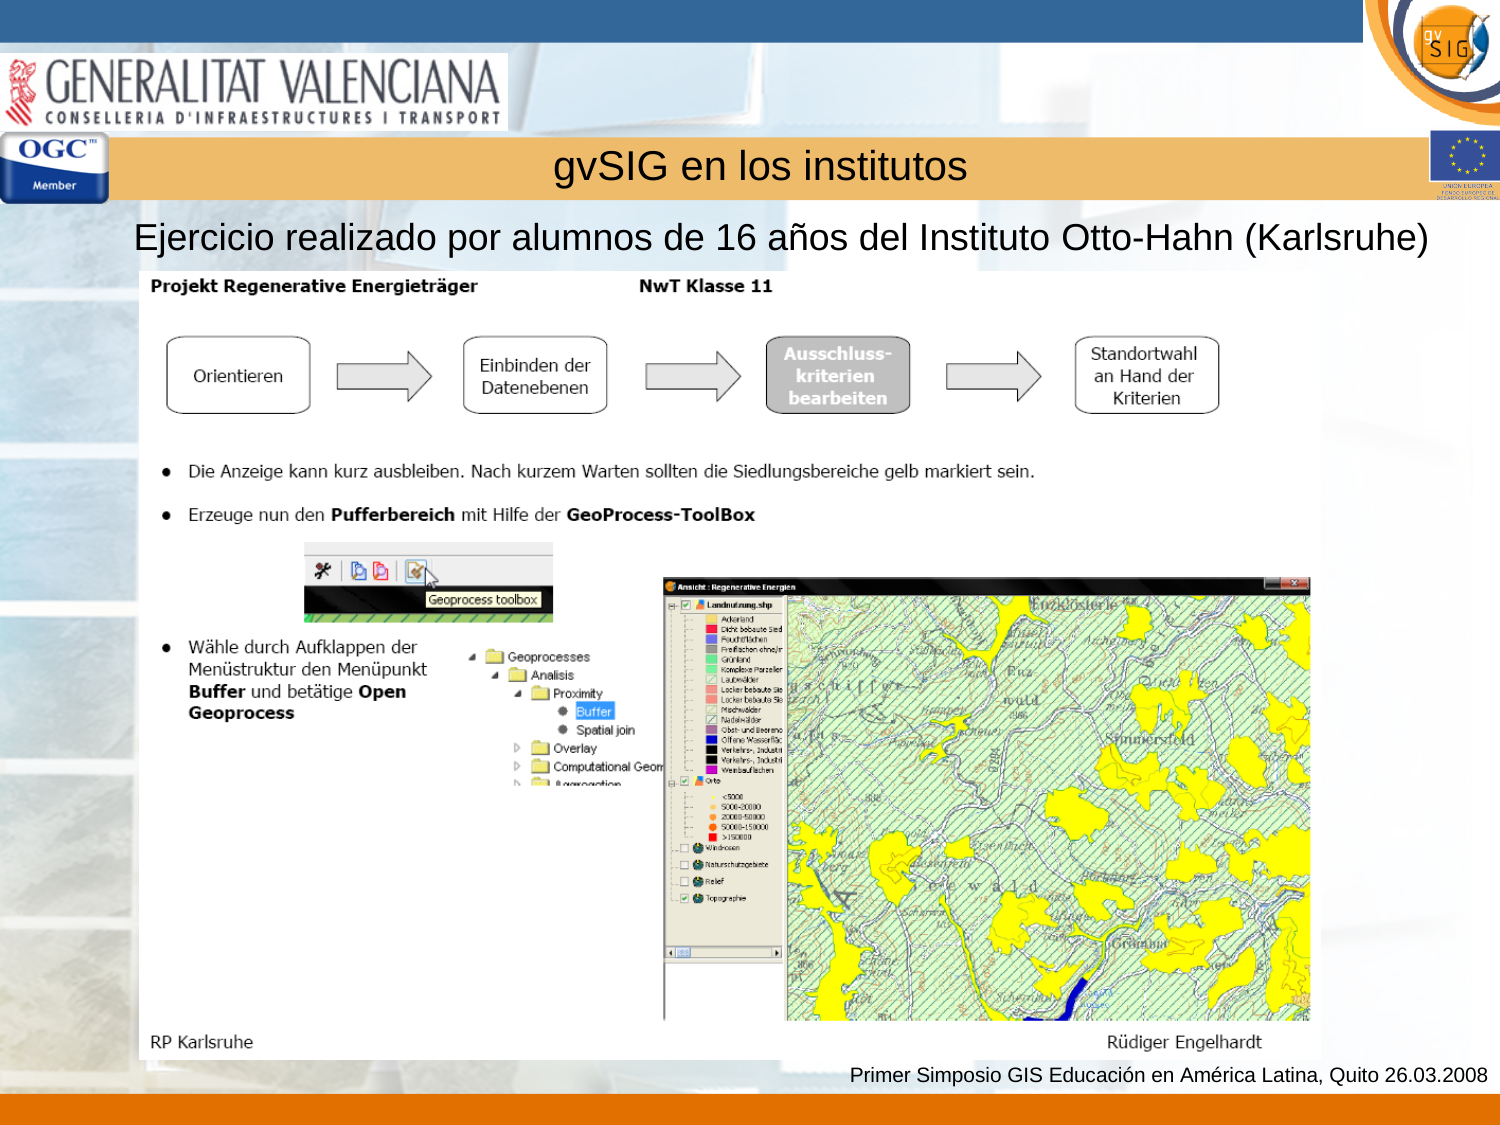

gvSIG en los institutos
Ejercicio realizado por alumnos de 16 años del Instituto Otto-Hahn (Karlsruhe)